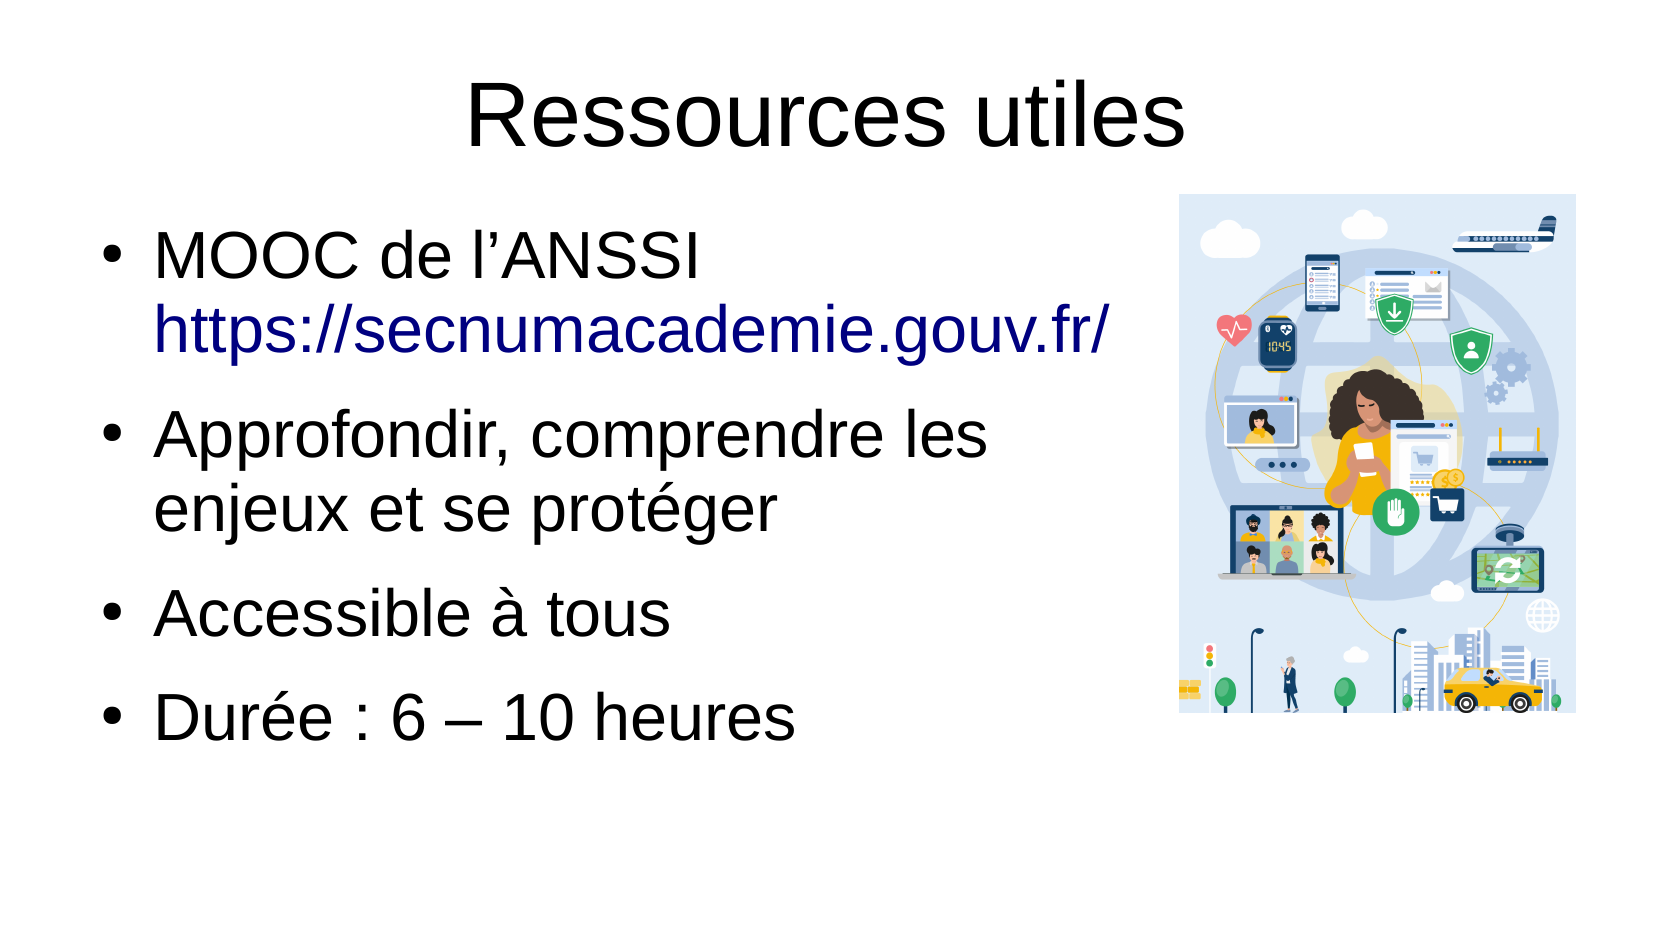

# Ressources utiles
MOOC de l’ANSSI
https://secnumacademie.gouv.fr/
Approfondir, comprendre les enjeux et se protéger
Accessible à tous
Durée : 6 – 10 heures